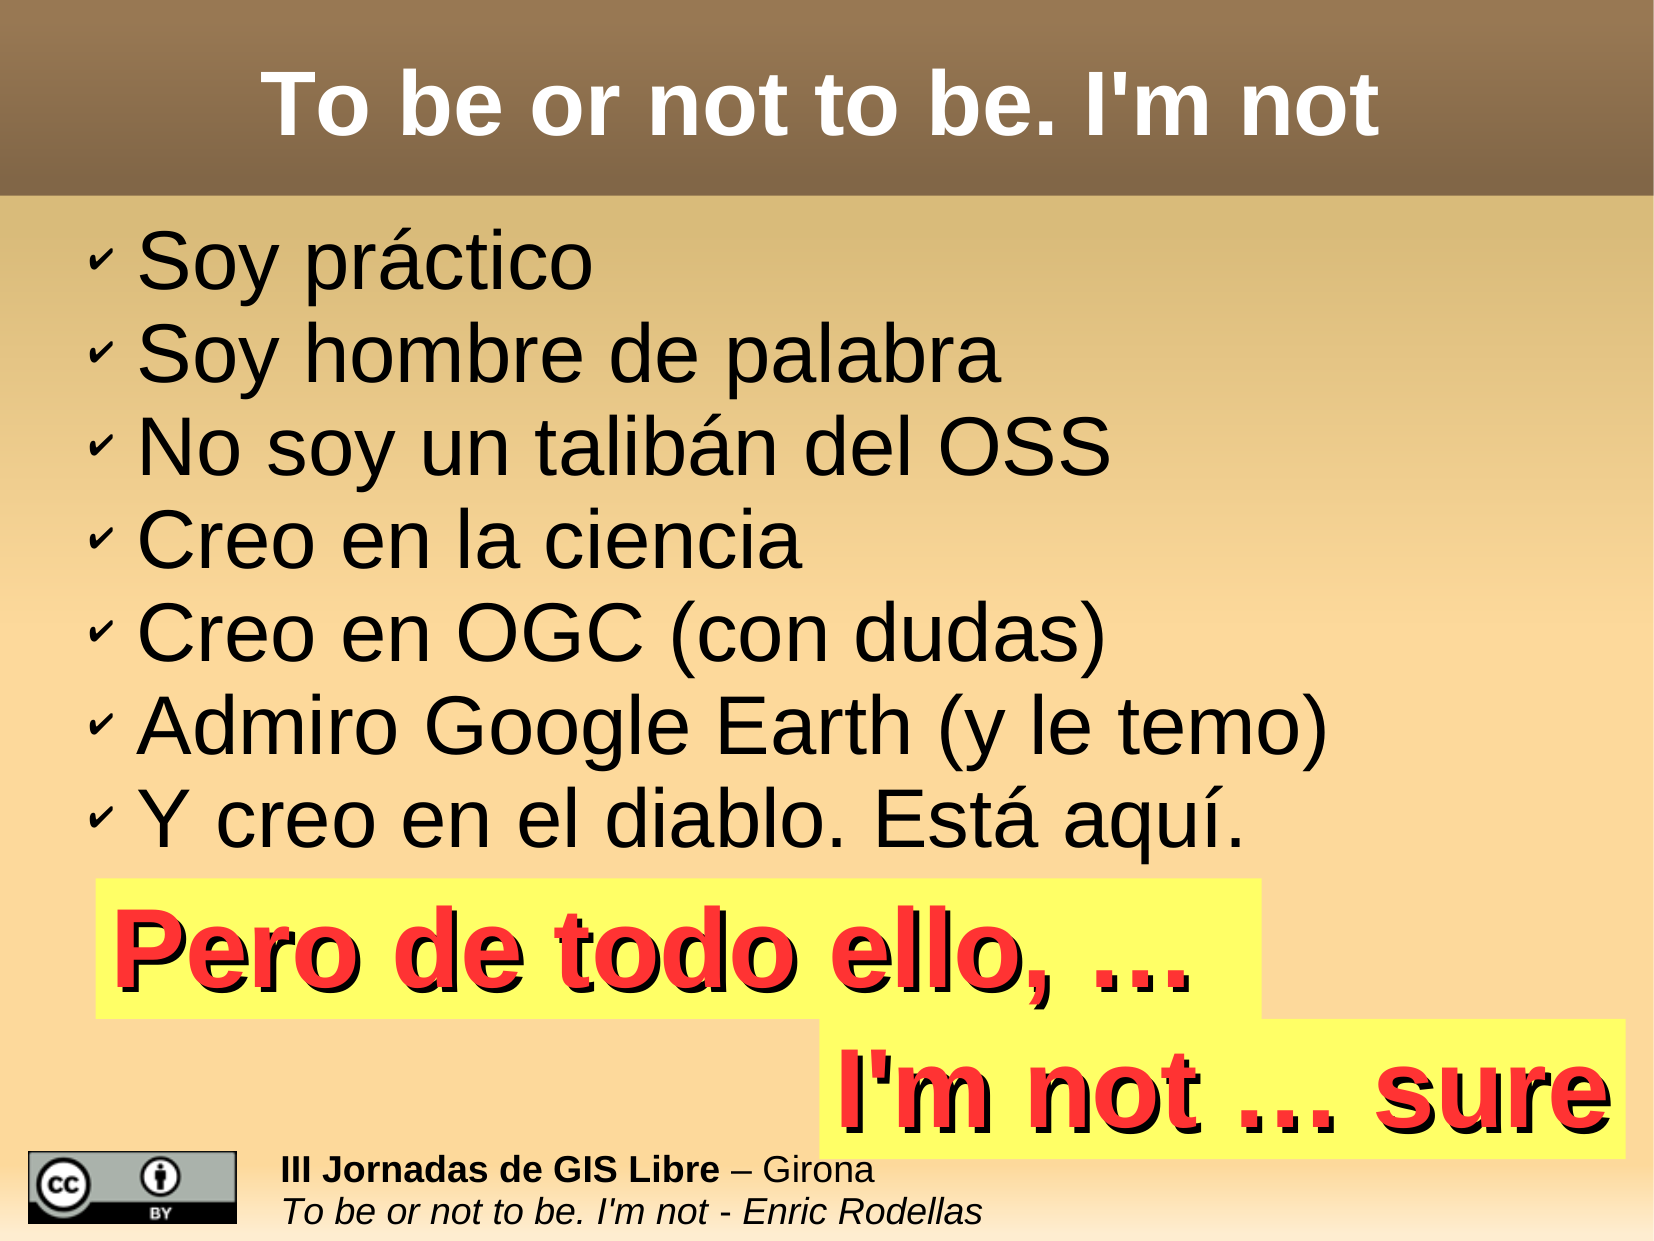

# To be or not to be. I'm not
 Soy práctico
 Soy hombre de palabra
 No soy un talibán del OSS
 Creo en la ciencia
 Creo en OGC (con dudas)
 Admiro Google Earth (y le temo)
 Y creo en el diablo. Está aquí.
Pero de todo ello, …
I'm not … sure
III Jornadas de GIS Libre – Girona
To be or not to be. I'm not - Enric Rodellas